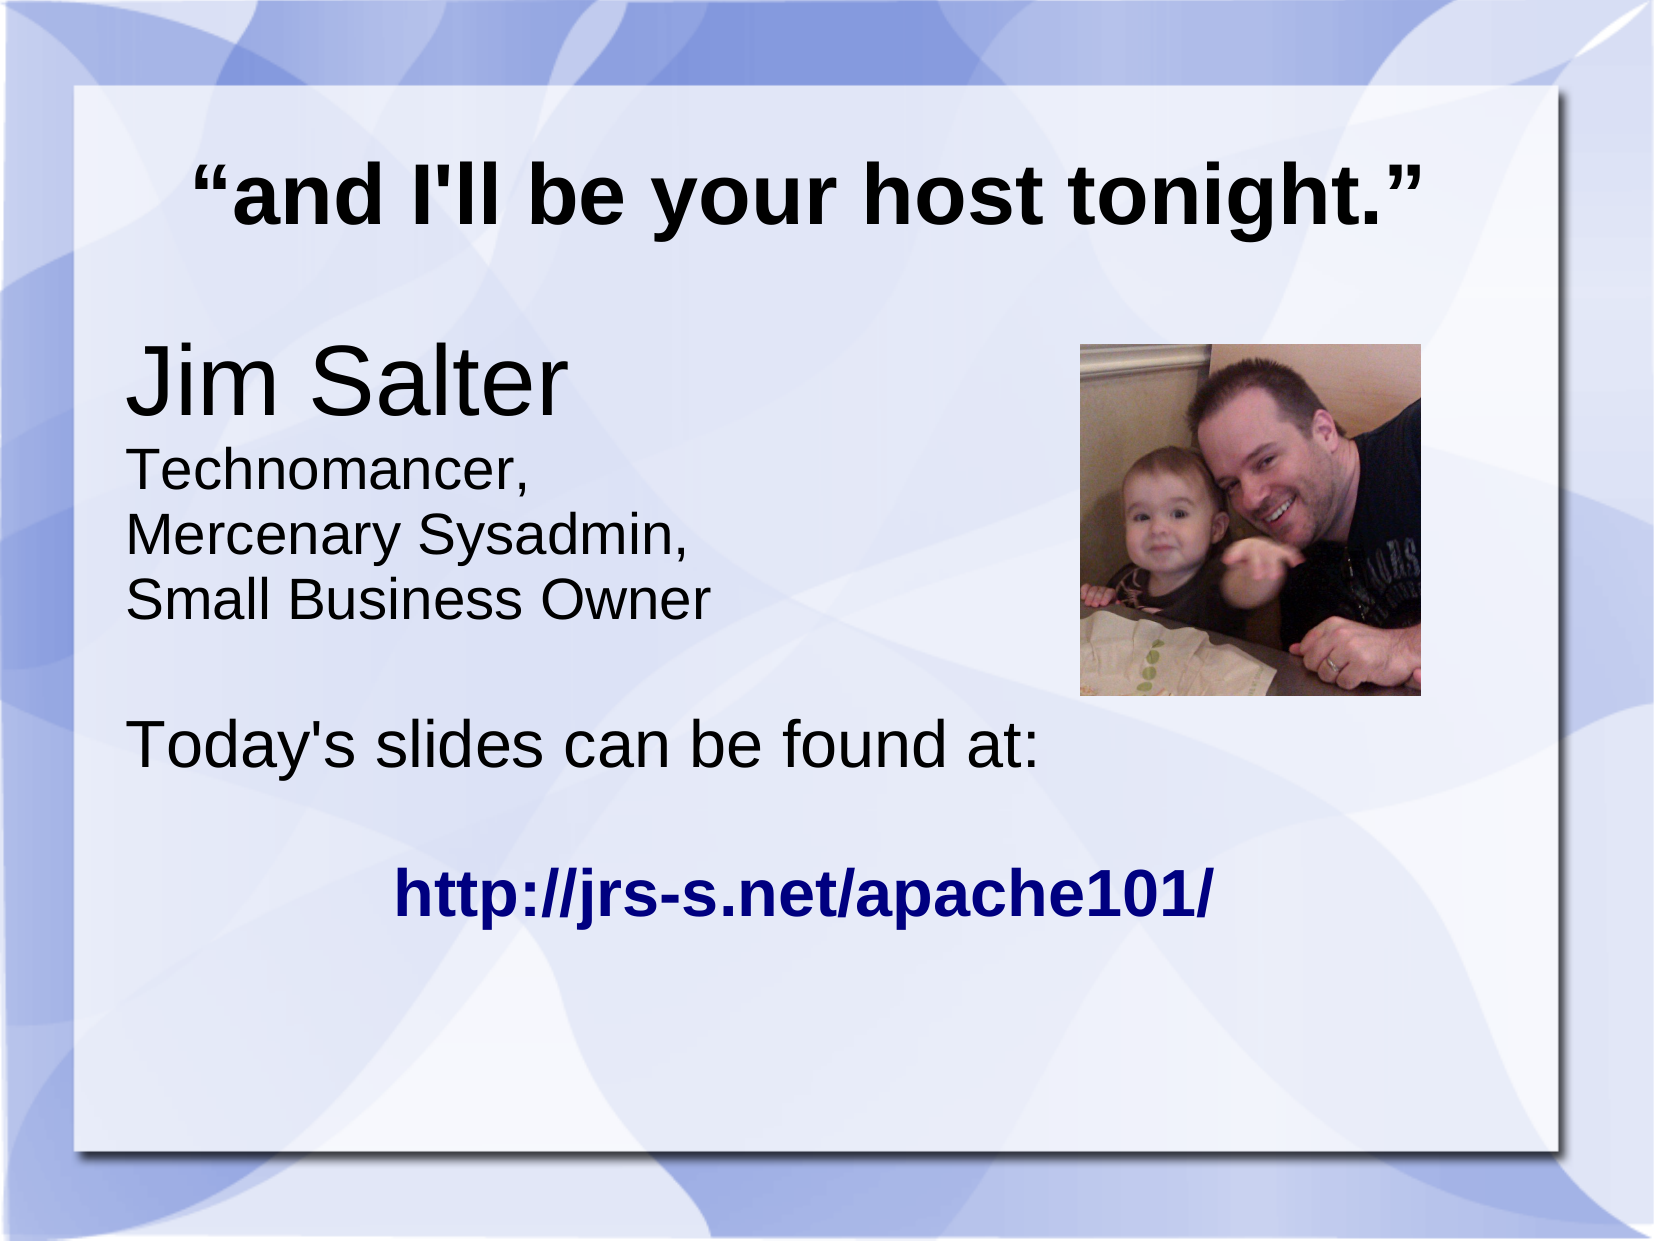

# “and I'll be your host tonight.”
Jim Salter
Technomancer,
Mercenary Sysadmin,
Small Business Owner
Today's slides can be found at:
http://jrs-s.net/apache101/